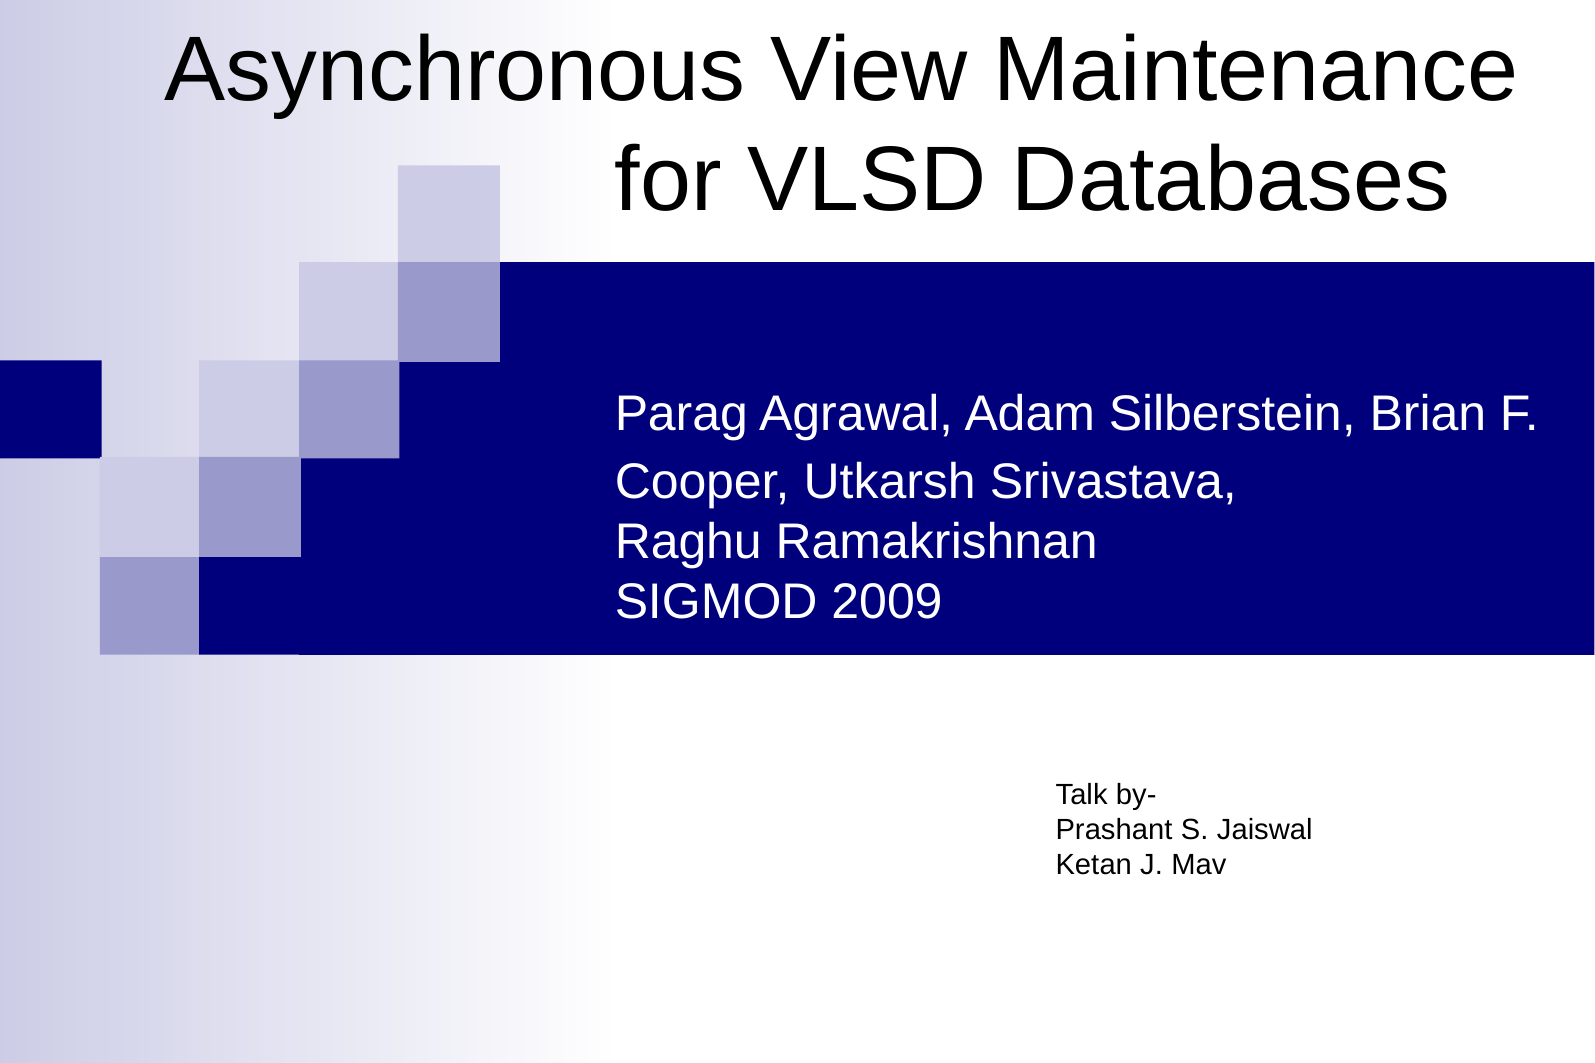

# Asynchronous View Maintenance for VLSD Databases Parag Agrawal, Adam Silberstein, Brian F. 				Cooper, Utkarsh Srivastava, Raghu Ramakrishnan SIGMOD 2009
Talk by-
Prashant S. Jaiswal
Ketan J. Mav